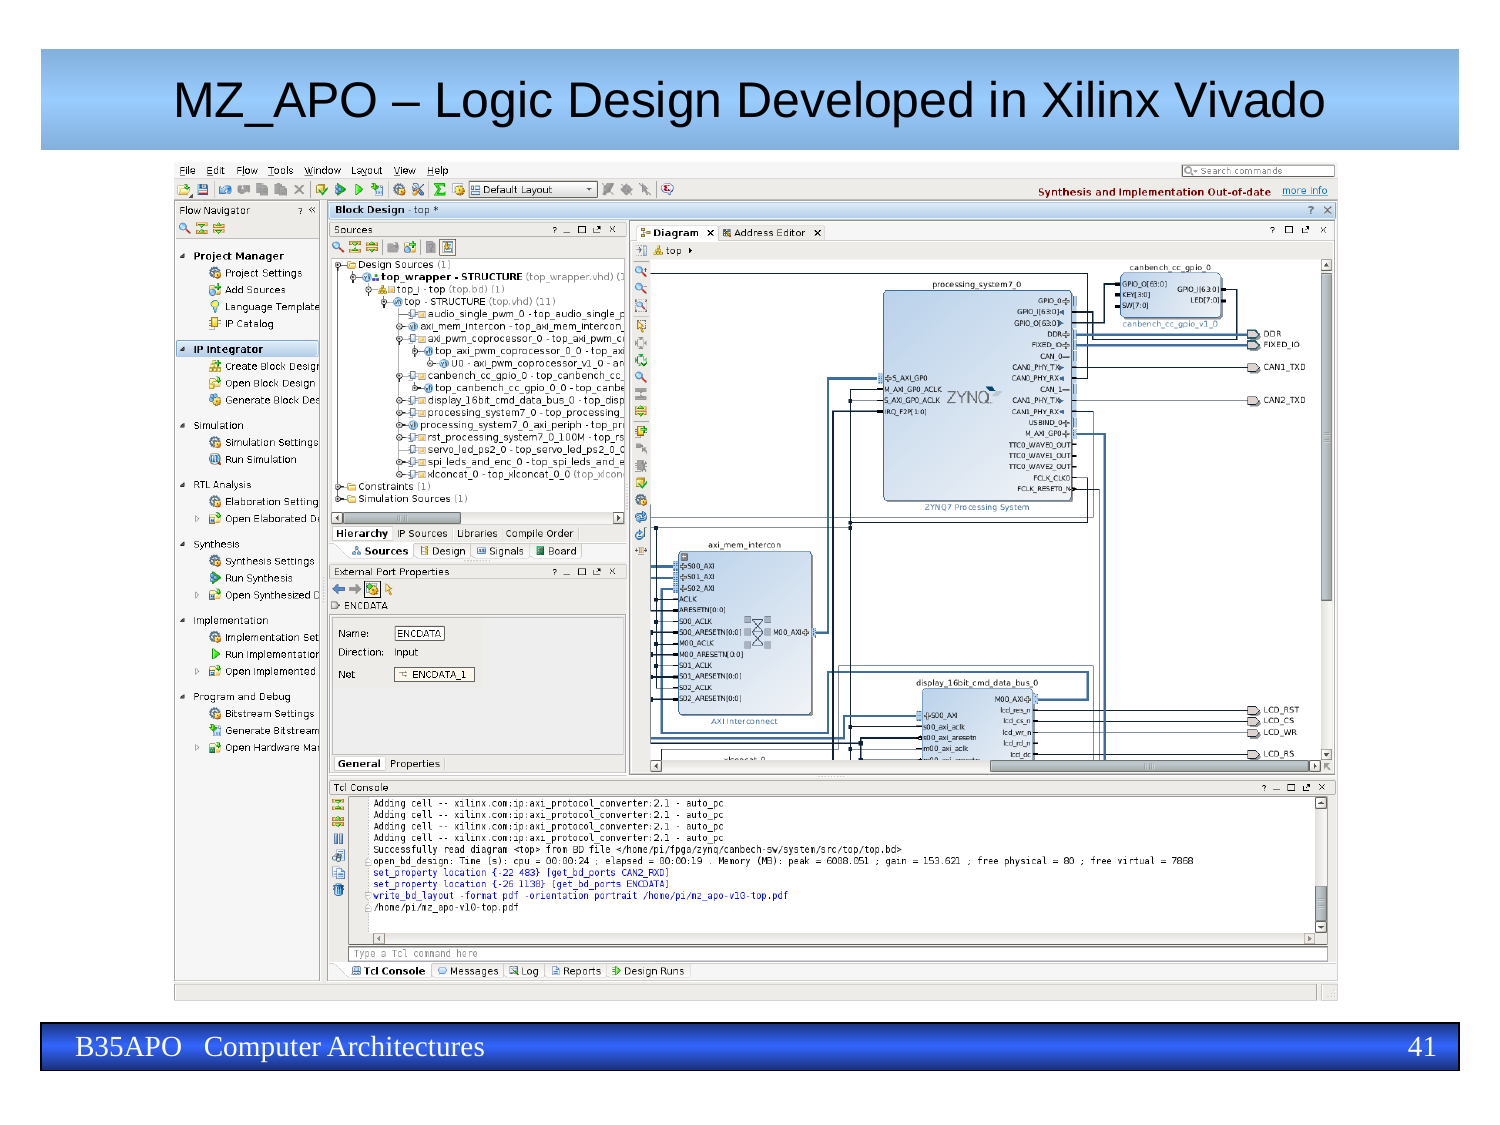

# MZ_APO – Logic Design Developed in Xilinx Vivado
B35APO Computer Architectures
41